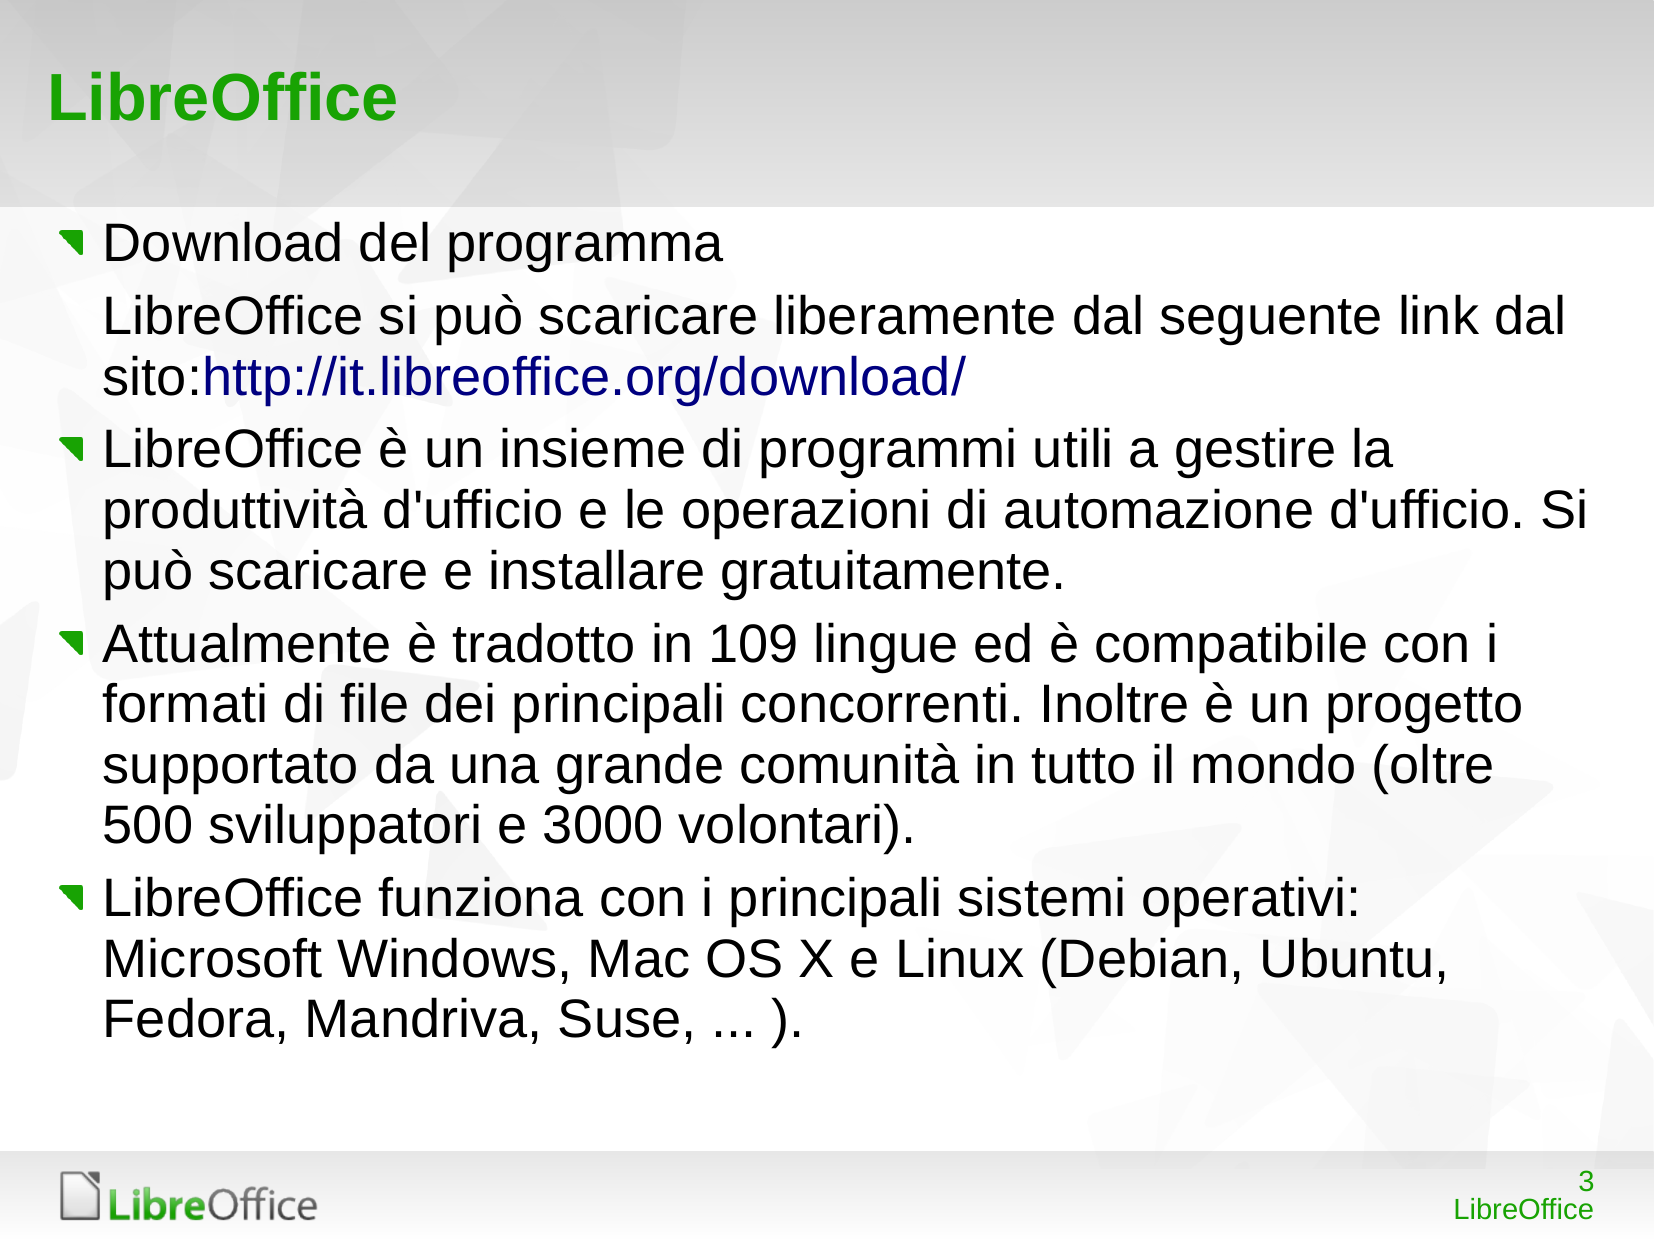

# LibreOffice
Download del programma
LibreOffice si può scaricare liberamente dal seguente link dal sito:http://it.libreoffice.org/download/
LibreOffice è un insieme di programmi utili a gestire la produttività d'ufficio e le operazioni di automazione d'ufficio. Si può scaricare e installare gratuitamente.
Attualmente è tradotto in 109 lingue ed è compatibile con i formati di file dei principali concorrenti. Inoltre è un progetto supportato da una grande comunità in tutto il mondo (oltre 500 sviluppatori e 3000 volontari).
LibreOffice funziona con i principali sistemi operativi: Microsoft Windows, Mac OS X e Linux (Debian, Ubuntu, Fedora, Mandriva, Suse, ... ).
3
LibreOffice